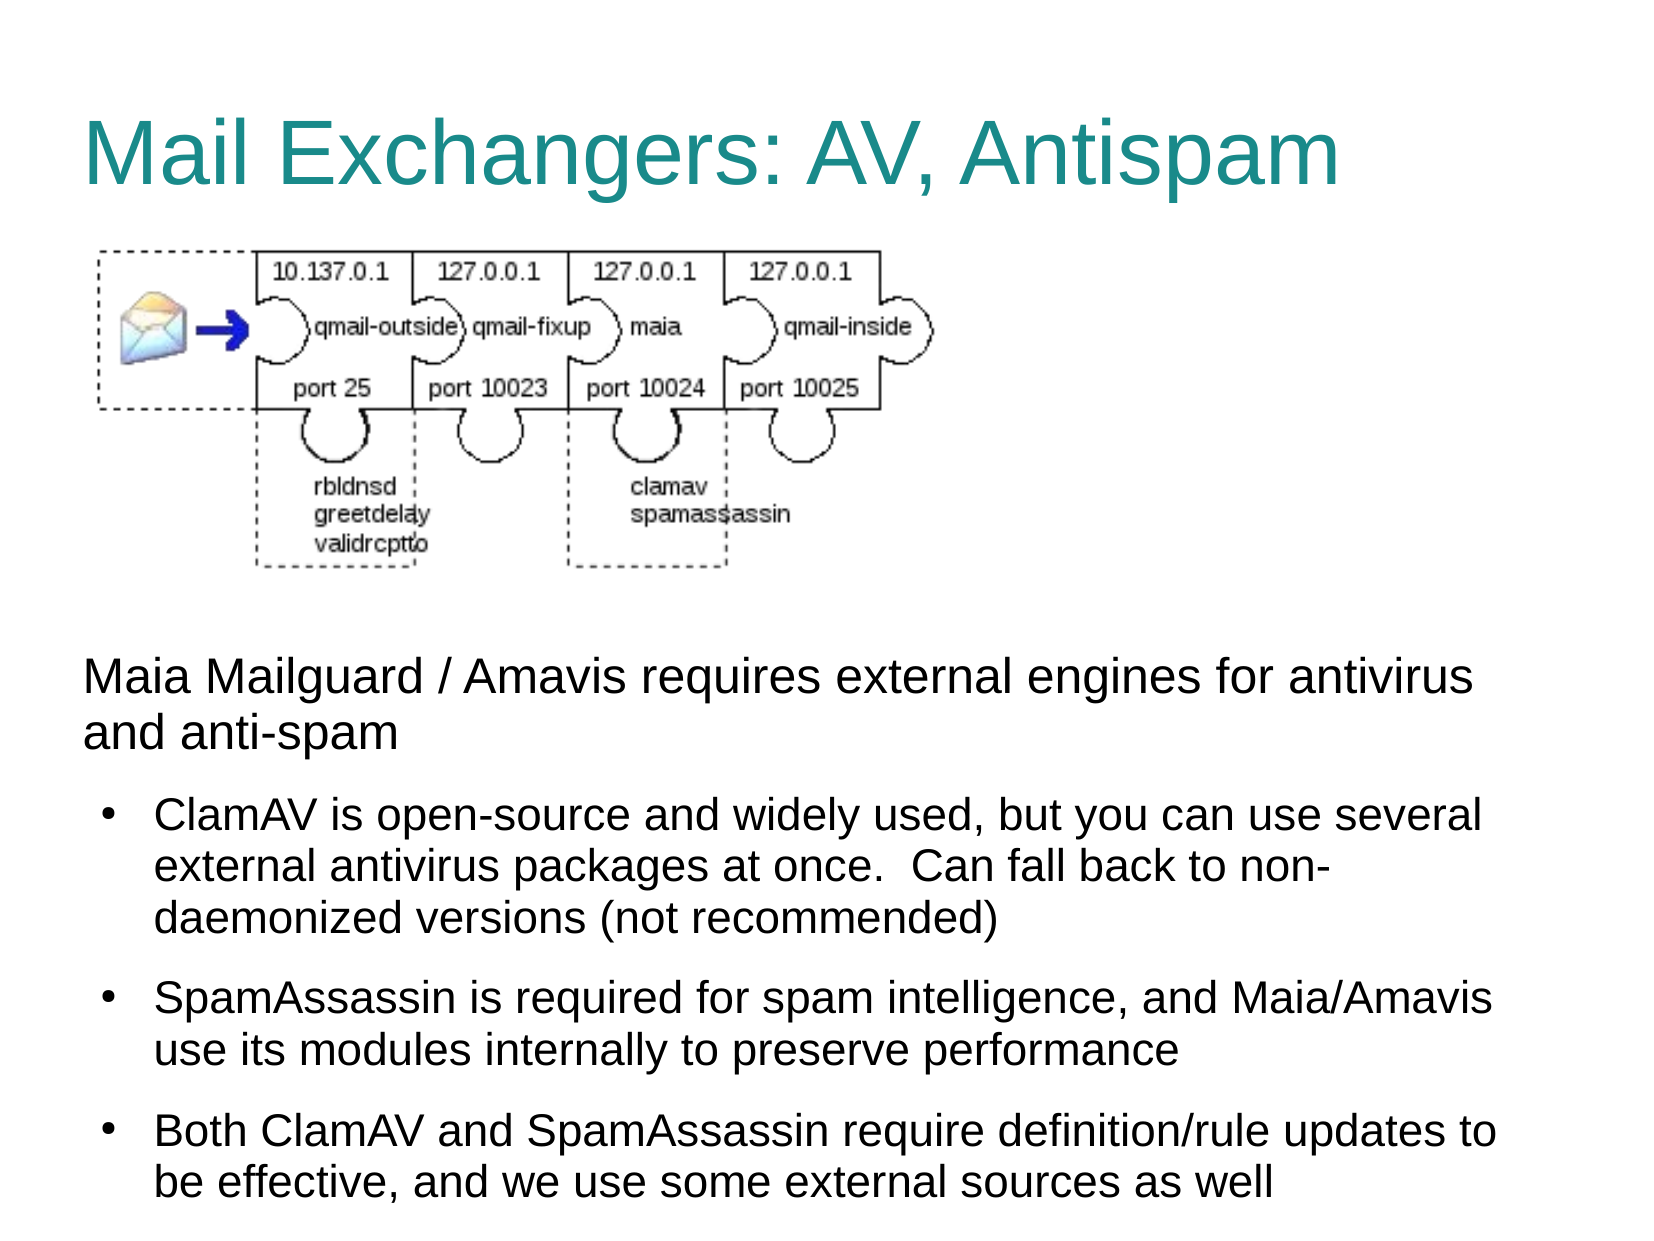

# Mail Exchangers: AV, Antispam
Maia Mailguard / Amavis requires external engines for antivirus and anti-spam
ClamAV is open-source and widely used, but you can use several external antivirus packages at once. Can fall back to non-daemonized versions (not recommended)
SpamAssassin is required for spam intelligence, and Maia/Amavis use its modules internally to preserve performance
Both ClamAV and SpamAssassin require definition/rule updates to be effective, and we use some external sources as well